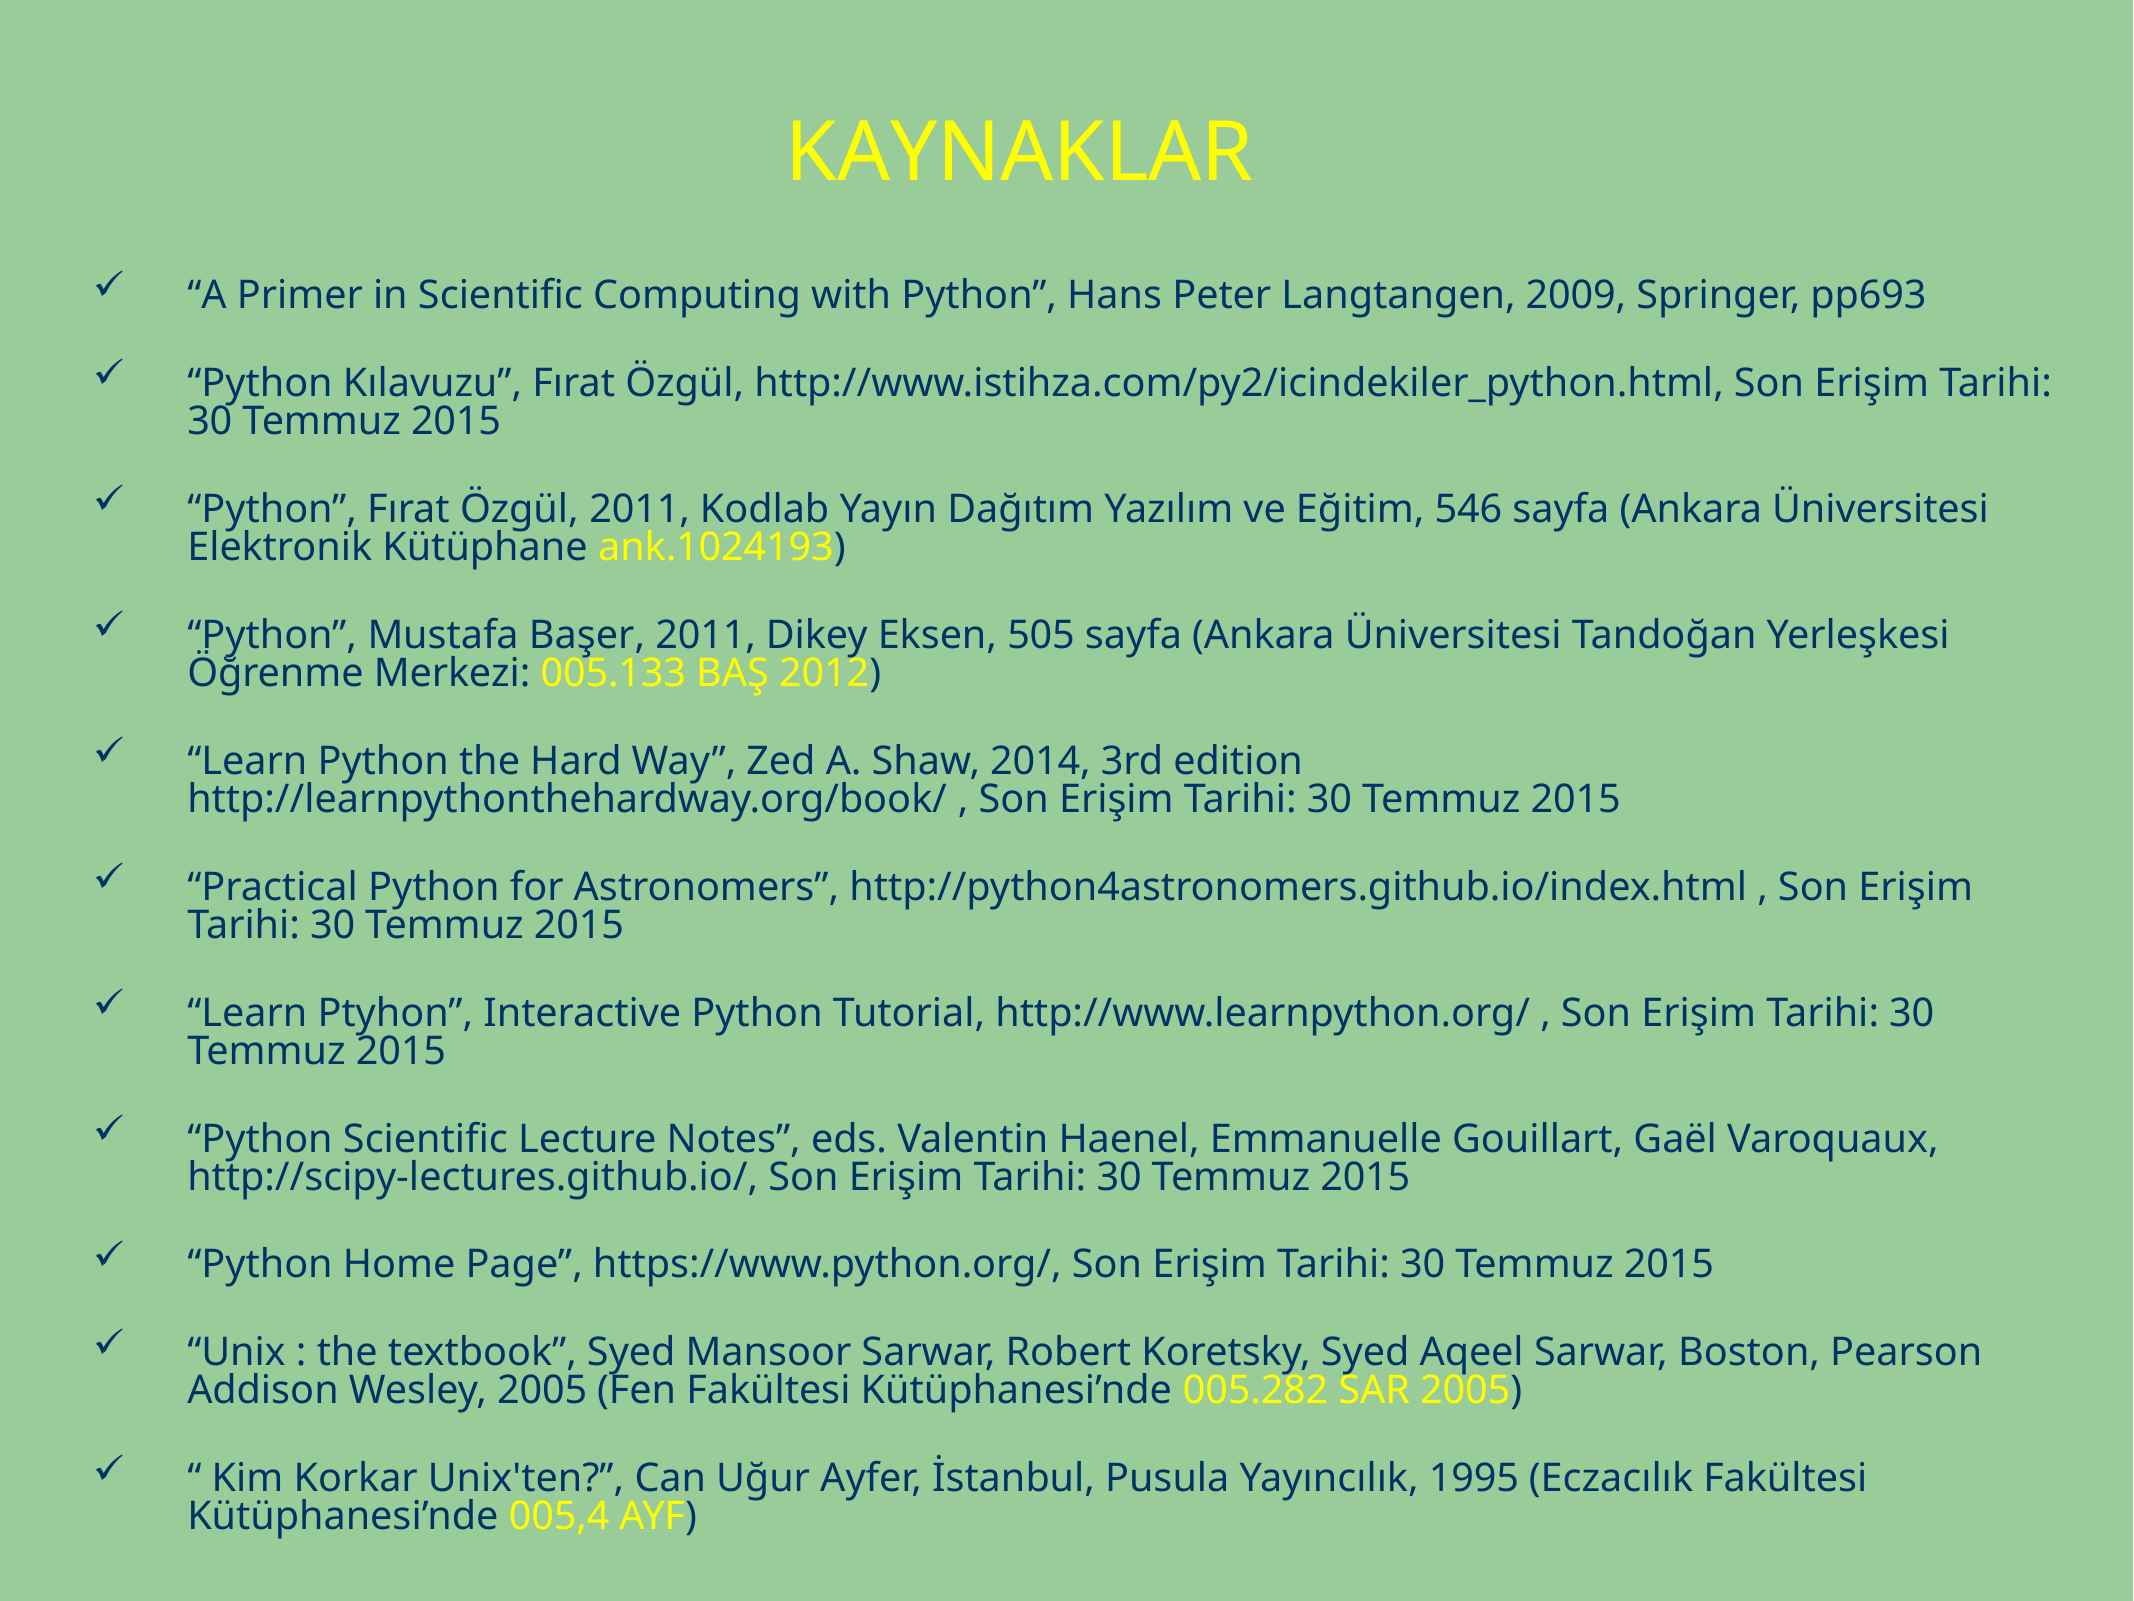

KAYNAKLAR
# “A Primer in Scientific Computing with Python”, Hans Peter Langtangen, 2009, Springer, pp693
“Python Kılavuzu”, Fırat Özgül, http://www.istihza.com/py2/icindekiler_python.html, Son Erişim Tarihi: 30 Temmuz 2015
“Python”, Fırat Özgül, 2011, Kodlab Yayın Dağıtım Yazılım ve Eğitim, 546 sayfa (Ankara Üniversitesi Elektronik Kütüphane ank.1024193)
“Python”, Mustafa Başer, 2011, Dikey Eksen, 505 sayfa (Ankara Üniversitesi Tandoğan Yerleşkesi Öğrenme Merkezi: 005.133 BAŞ 2012)
“Learn Python the Hard Way”, Zed A. Shaw, 2014, 3rd edition http://learnpythonthehardway.org/book/ , Son Erişim Tarihi: 30 Temmuz 2015
“Practical Python for Astronomers”, http://python4astronomers.github.io/index.html , Son Erişim Tarihi: 30 Temmuz 2015
“Learn Ptyhon”, Interactive Python Tutorial, http://www.learnpython.org/ , Son Erişim Tarihi: 30 Temmuz 2015
“Python Scientific Lecture Notes”, eds. Valentin Haenel, Emmanuelle Gouillart, Gaël Varoquaux, http://scipy-lectures.github.io/, Son Erişim Tarihi: 30 Temmuz 2015
“Python Home Page”, https://www.python.org/, Son Erişim Tarihi: 30 Temmuz 2015
“Unix : the textbook”, Syed Mansoor Sarwar, Robert Koretsky, Syed Aqeel Sarwar, Boston, Pearson Addison Wesley, 2005 (Fen Fakültesi Kütüphanesi’nde 005.282 SAR 2005)
“ Kim Korkar Unix'ten?”, Can Uğur Ayfer, İstanbul, Pusula Yayıncılık, 1995 (Eczacılık Fakültesi Kütüphanesi’nde 005,4 AYF)